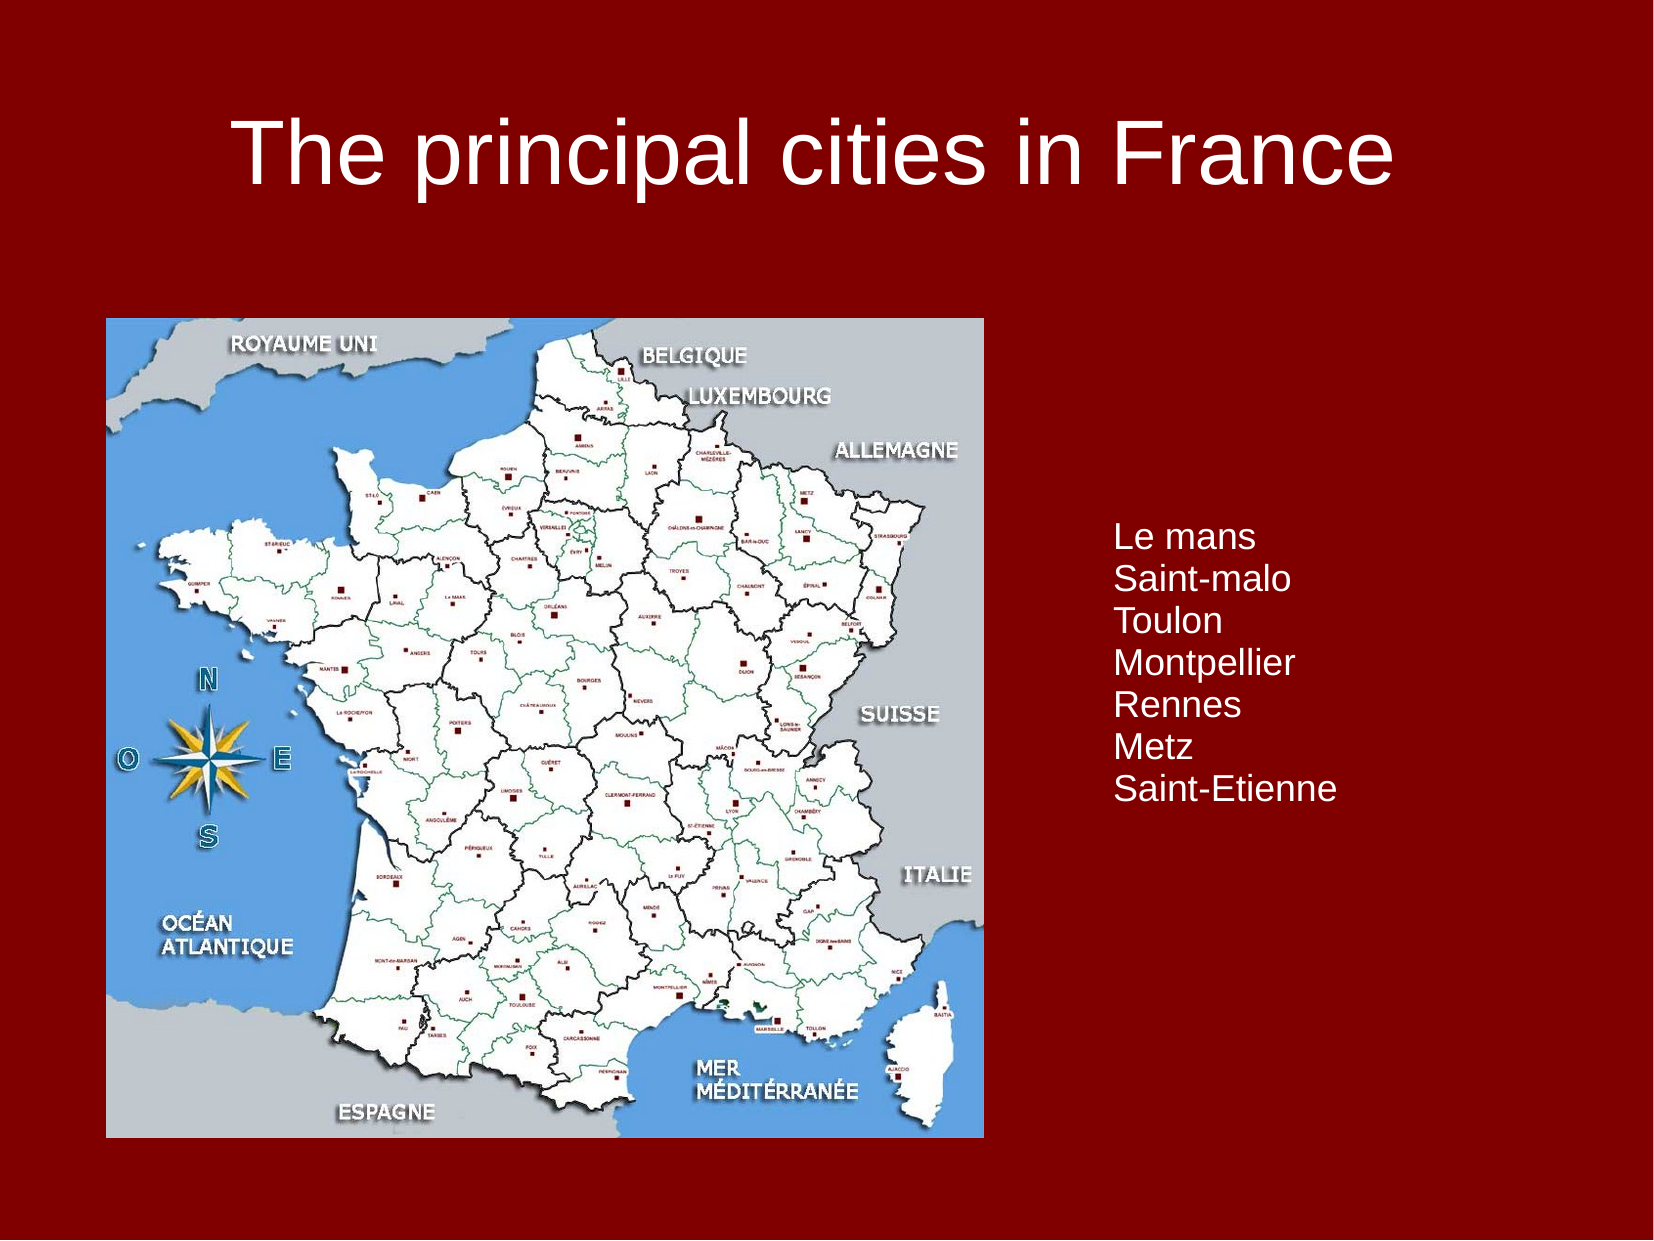

# The principal cities in France
Le mans
Saint-malo
Toulon
Montpellier
Rennes
Metz
Saint-Etienne